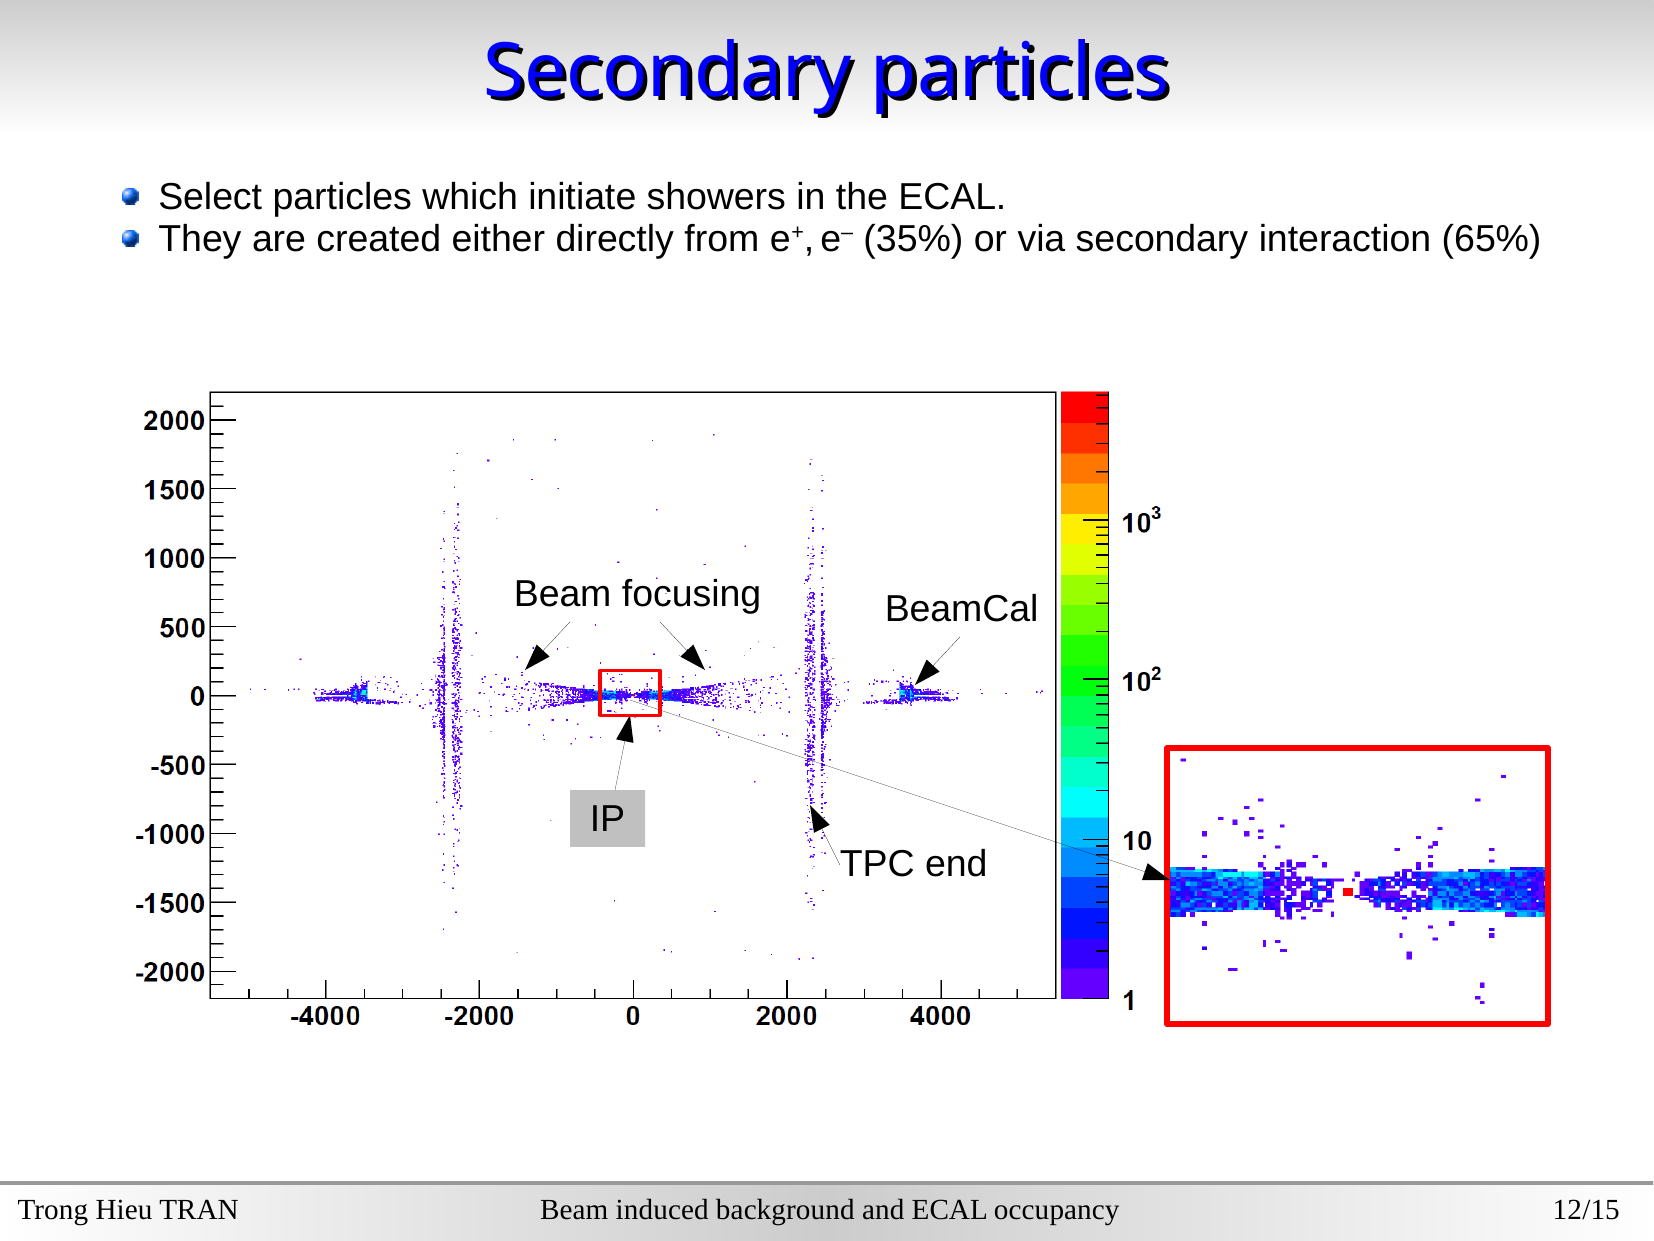

# Secondary particles
Select particles which initiate showers in the ECAL.
They are created either directly from e+, e– (35%) or via secondary interaction (65%)
Beam focusing
BeamCal
IP
TPC end
Trong Hieu TRAN
Beam induced background and ECAL occupancy
12